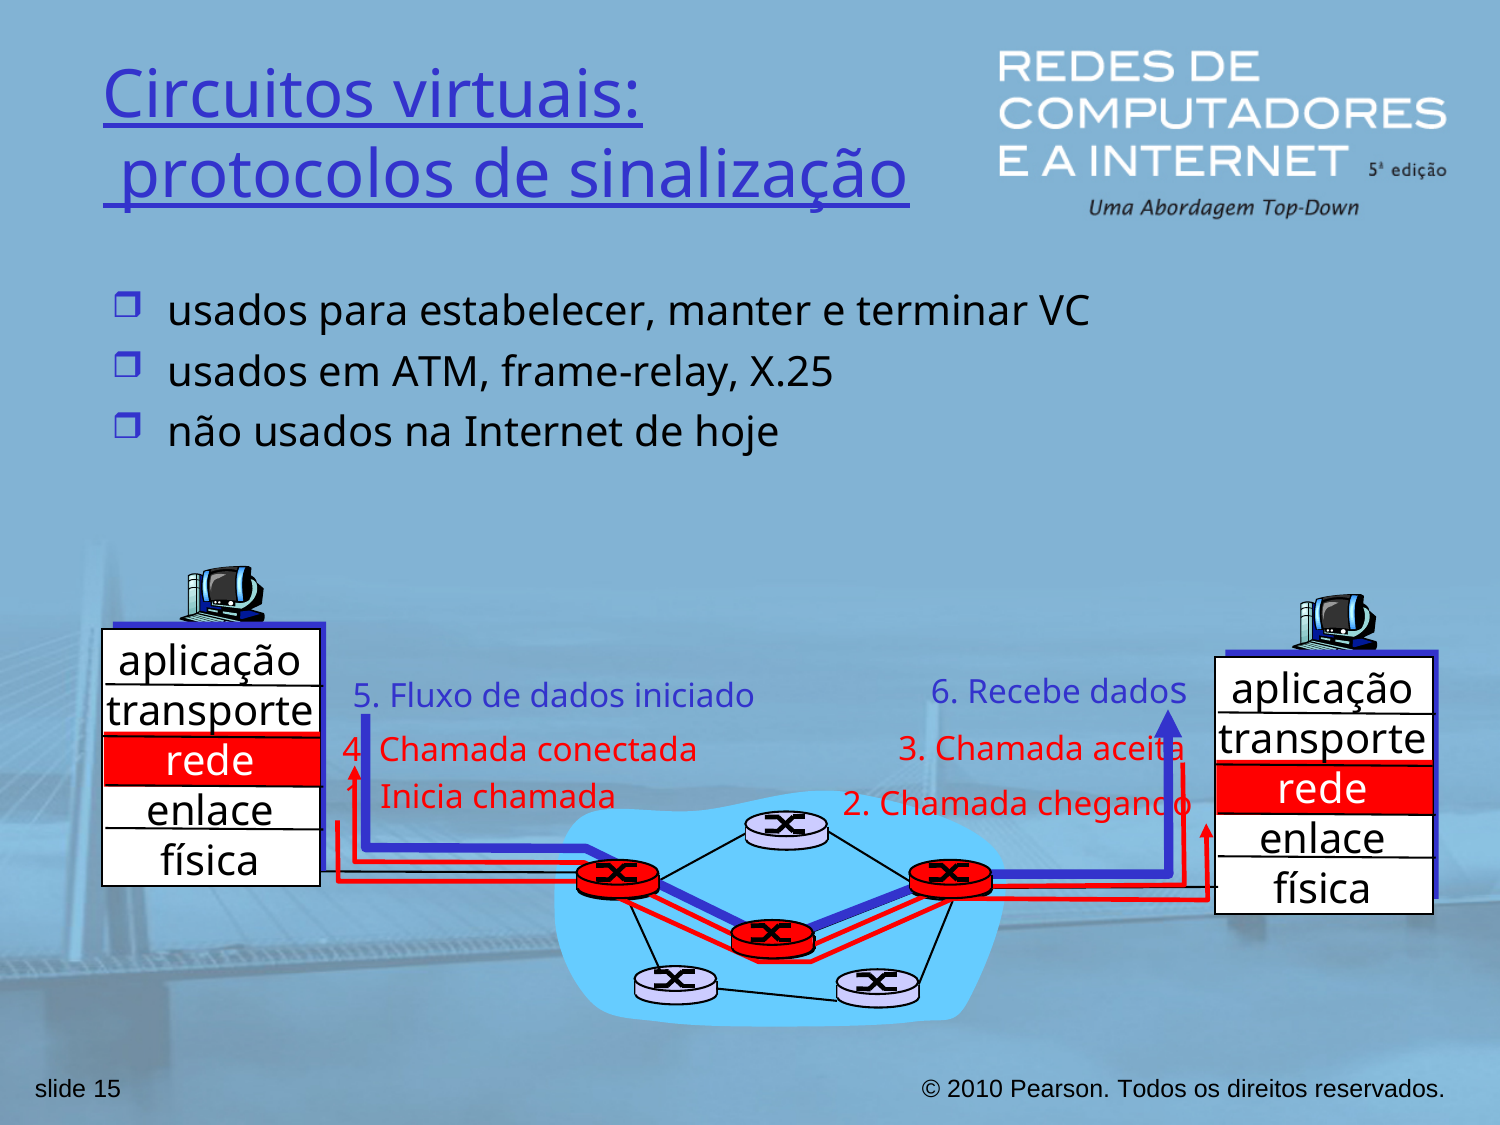

# Circuitos virtuais: protocolos de sinalização
usados para estabelecer, manter e terminar VC
usados em ATM, frame-relay, X.25
não usados na Internet de hoje
aplicação
transporte
rede
enlace
física
aplicação
transporte
rede
enlace
física
6. Recebe dados
5. Fluxo de dados iniciado
3. Chamada aceita
4. Chamada conectada
1. Inicia chamada
2. Chamada chegando